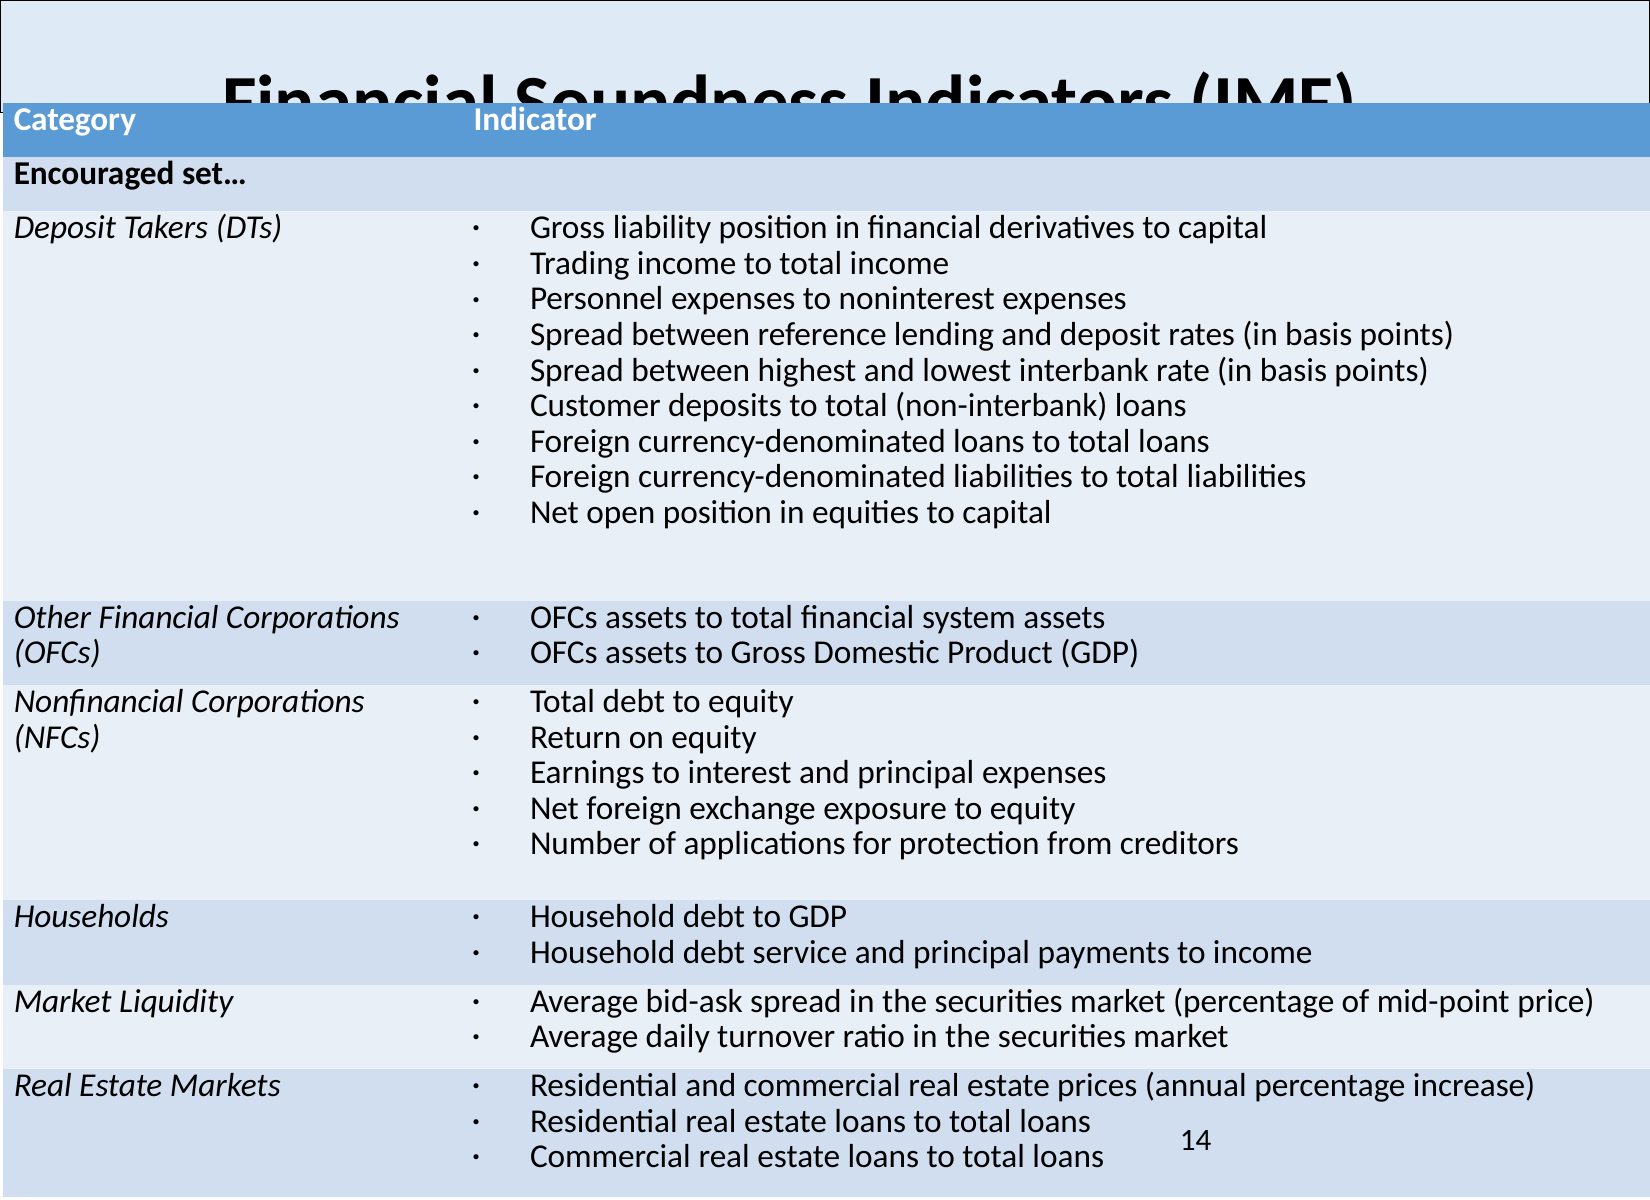

# Financial Soundness Indicators (IMF)…
| Category | Indicator |
| --- | --- |
| Encouraged set… | |
| Deposit Takers (DTs) | Gross liability position in financial derivatives to capital Trading income to total income Personnel expenses to noninterest expenses Spread between reference lending and deposit rates (in basis points) Spread between highest and lowest interbank rate (in basis points) Customer deposits to total (non-interbank) loans Foreign currency-denominated loans to total loans Foreign currency-denominated liabilities to total liabilities Net open position in equities to capital |
| Other Financial Corporations (OFCs) | OFCs assets to total financial system assets OFCs assets to Gross Domestic Product (GDP) |
| Nonfinancial Corporations (NFCs) | Total debt to equity Return on equity Earnings to interest and principal expenses Net foreign exchange exposure to equity Number of applications for protection from creditors |
| Households | Household debt to GDP Household debt service and principal payments to income |
| Market Liquidity | Average bid-ask spread in the securities market (percentage of mid-point price) Average daily turnover ratio in the securities market |
| Real Estate Markets | Residential and commercial real estate prices (annual percentage increase) Residential real estate loans to total loans Commercial real estate loans to total loans |